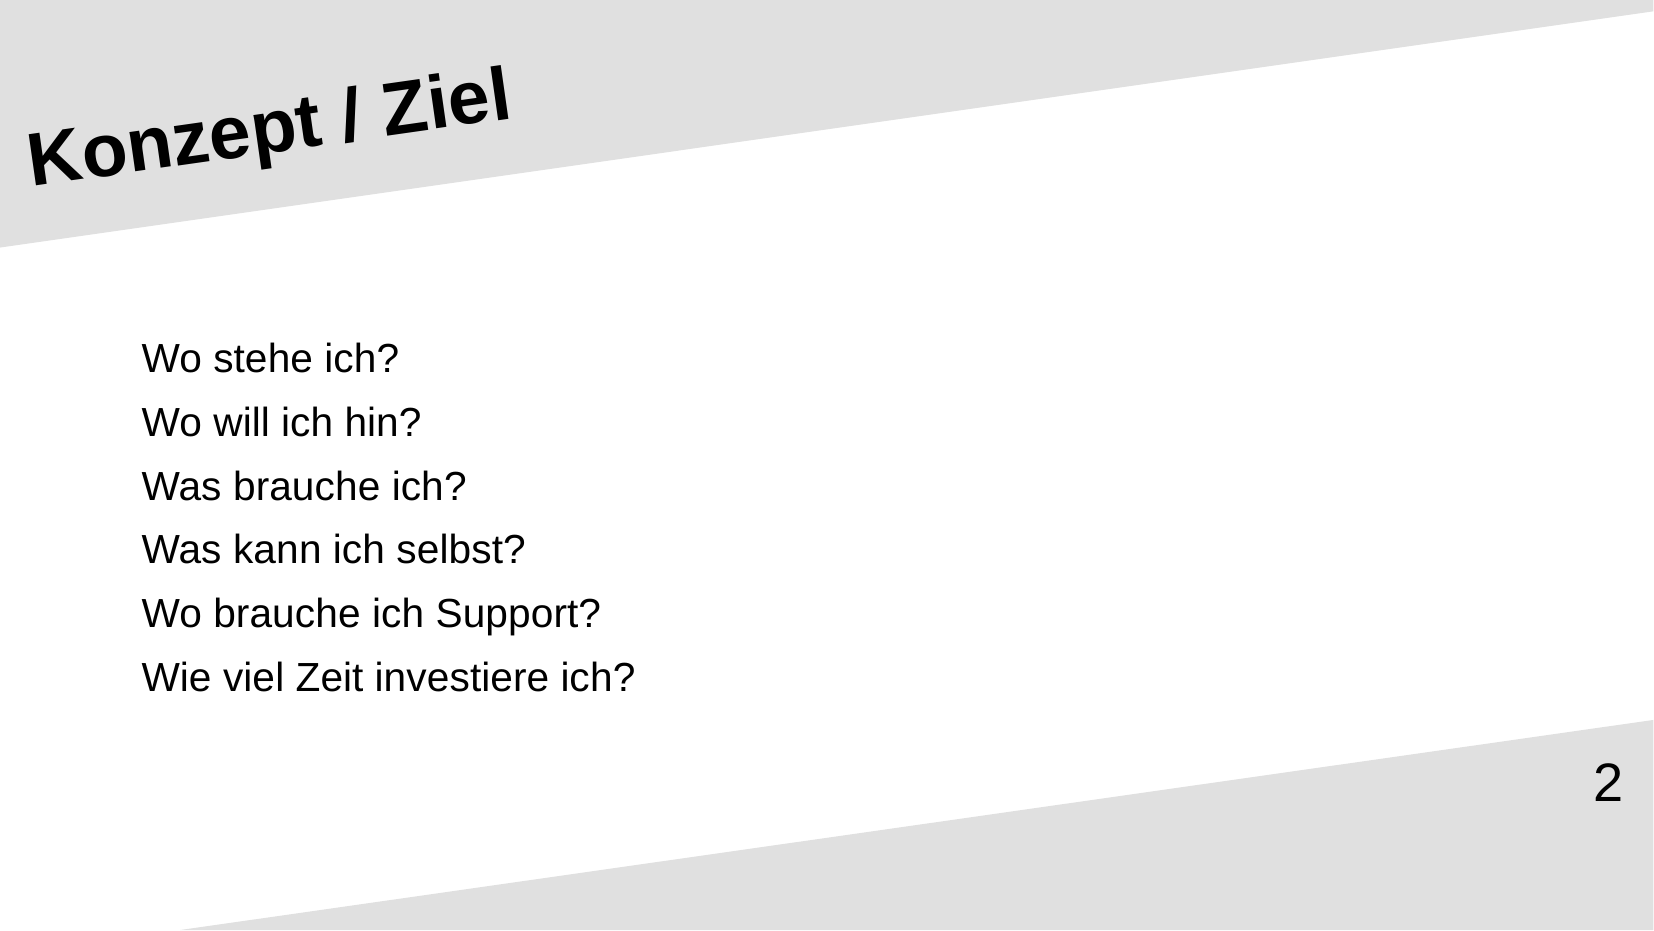

# Konzept / Ziel
Wo stehe ich?
Wo will ich hin?
Was brauche ich?
Was kann ich selbst?
Wo brauche ich Support?
Wie viel Zeit investiere ich?
2